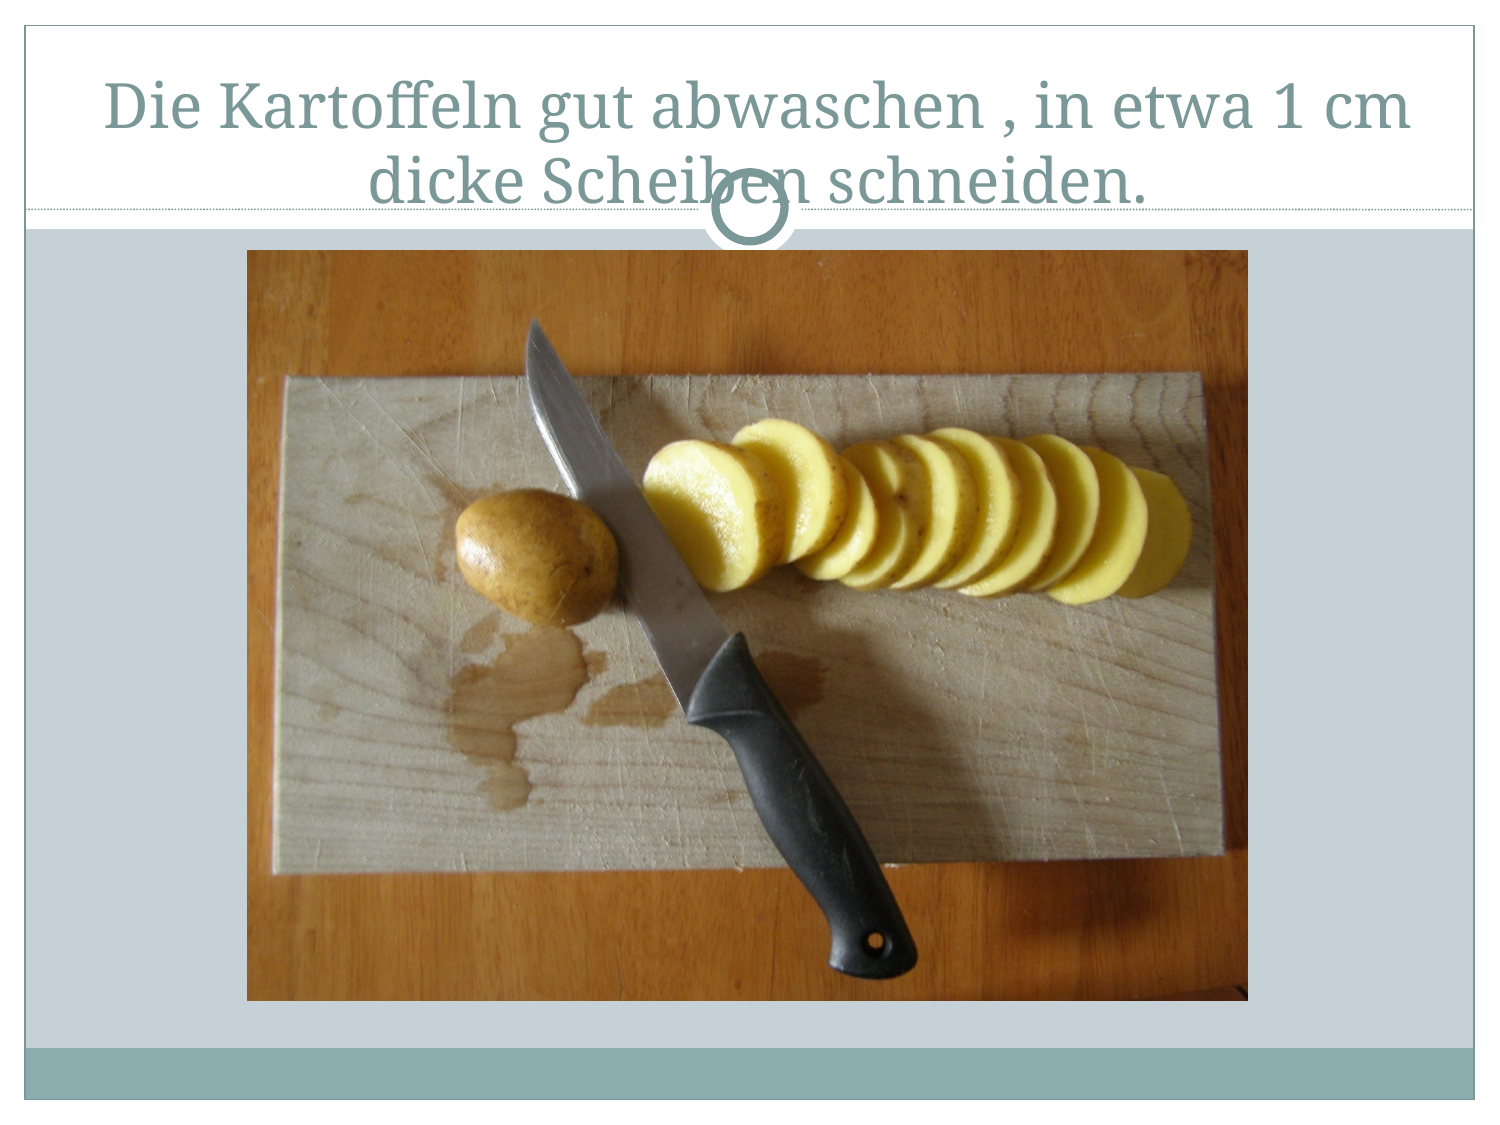

# Die Kartoffeln gut abwaschen , in etwa 1 cm dicke Scheiben schneiden.